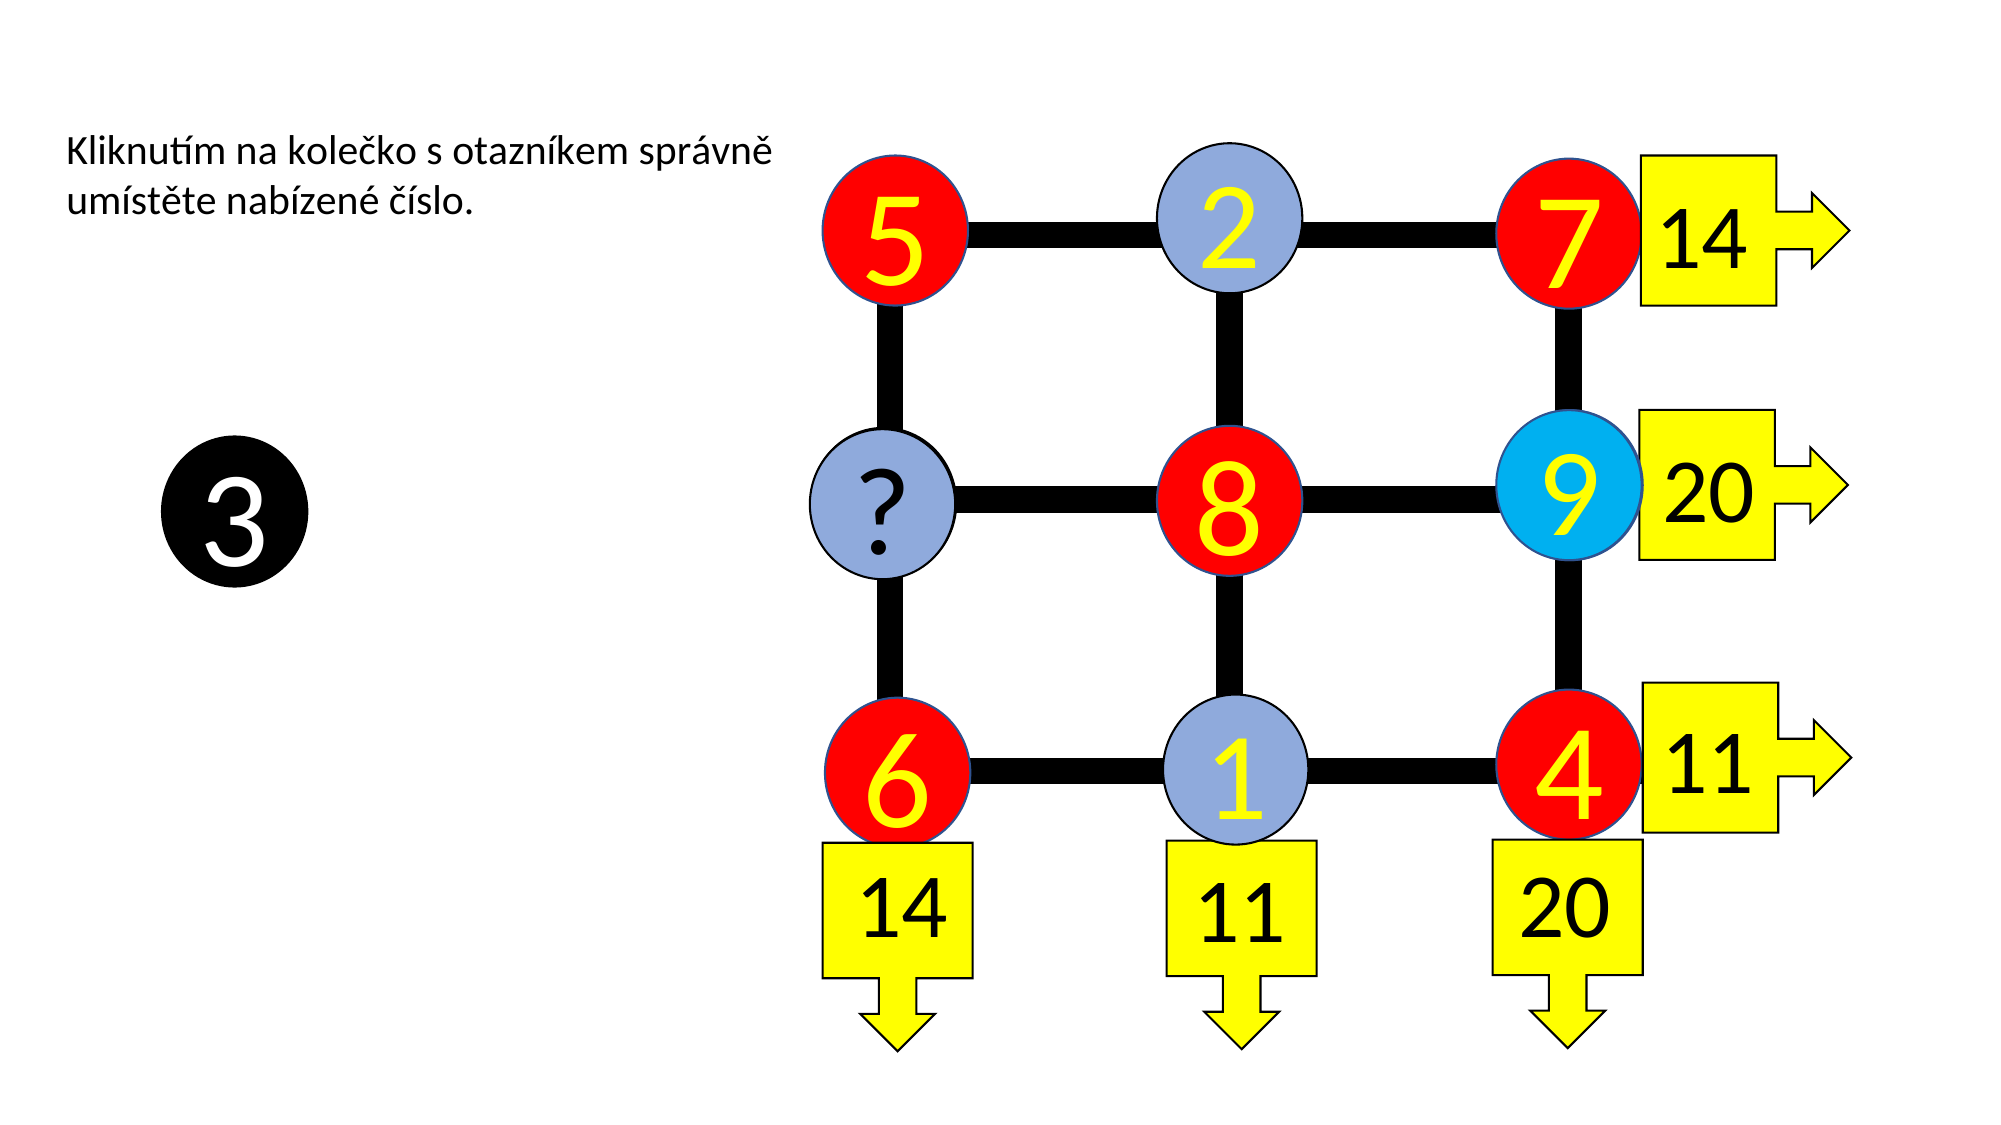

Kliknutím na kolečko s otazníkem správně
umístěte nabízené číslo.
2
5
7
14
9
4
20
8
3
?
3
4
1
11
6
14
20
11